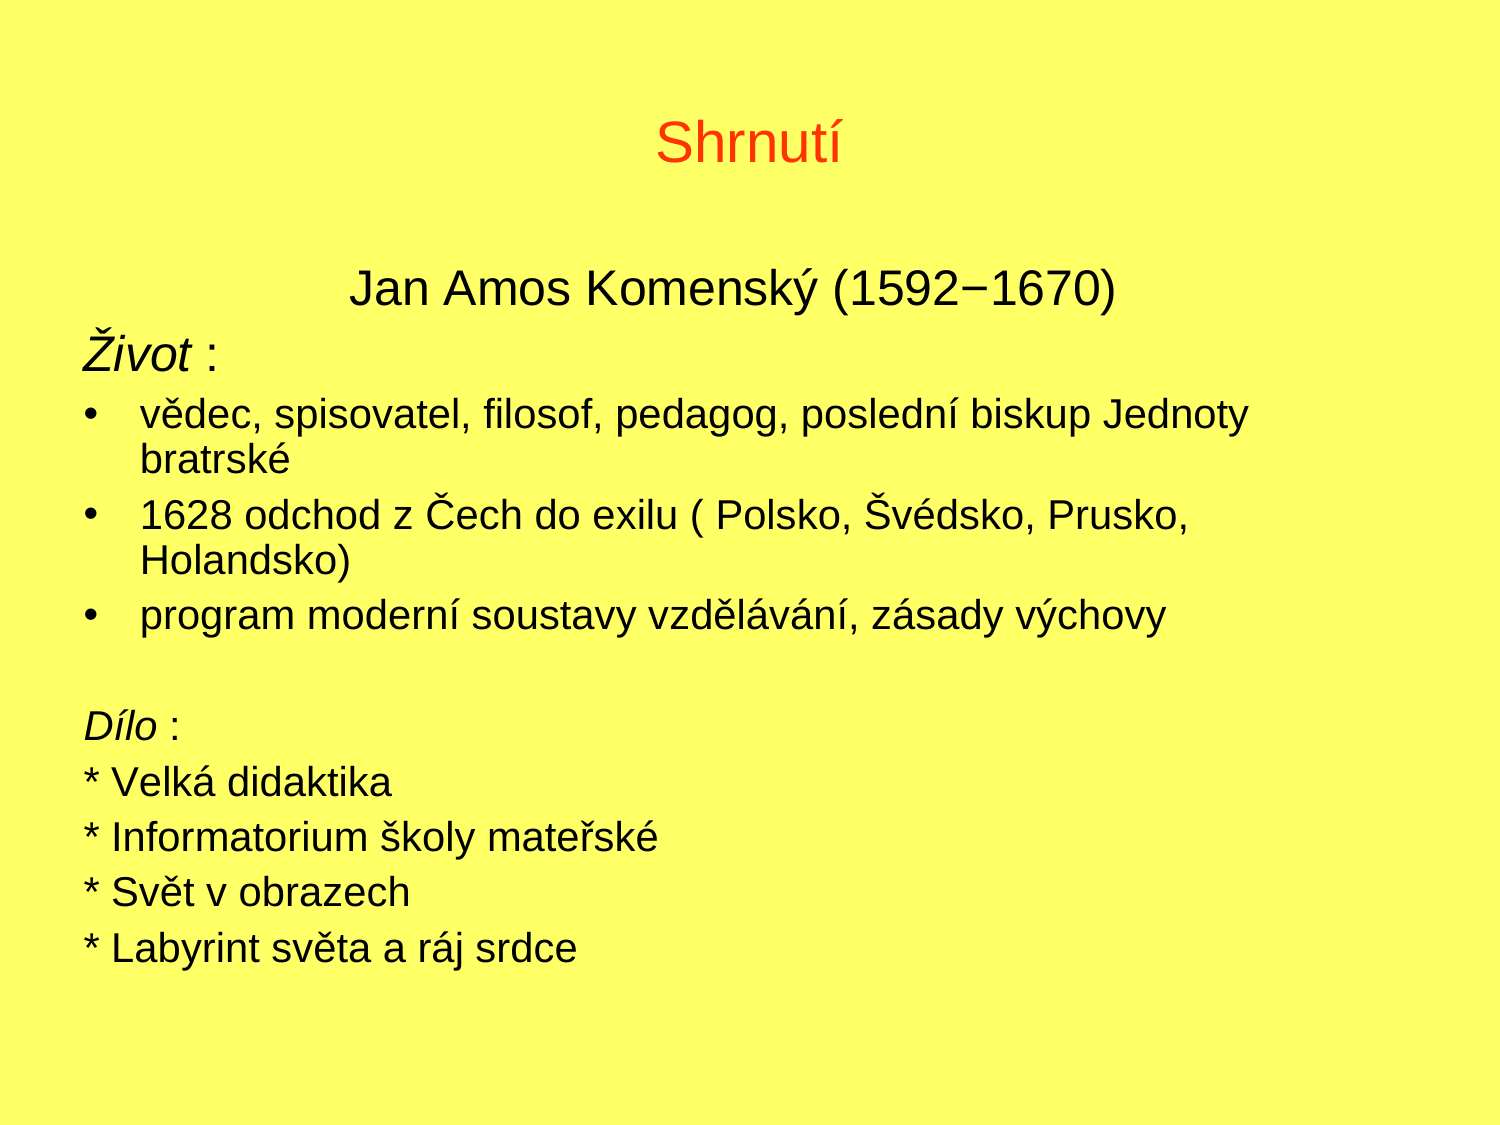

# Shrnutí
 Jan Amos Komenský (1592−1670)
Život :
vědec, spisovatel, filosof, pedagog, poslední biskup Jednoty bratrské
1628 odchod z Čech do exilu ( Polsko, Švédsko, Prusko, Holandsko)
program moderní soustavy vzdělávání, zásady výchovy
Dílo :
* Velká didaktika
* Informatorium školy mateřské
* Svět v obrazech
* Labyrint světa a ráj srdce